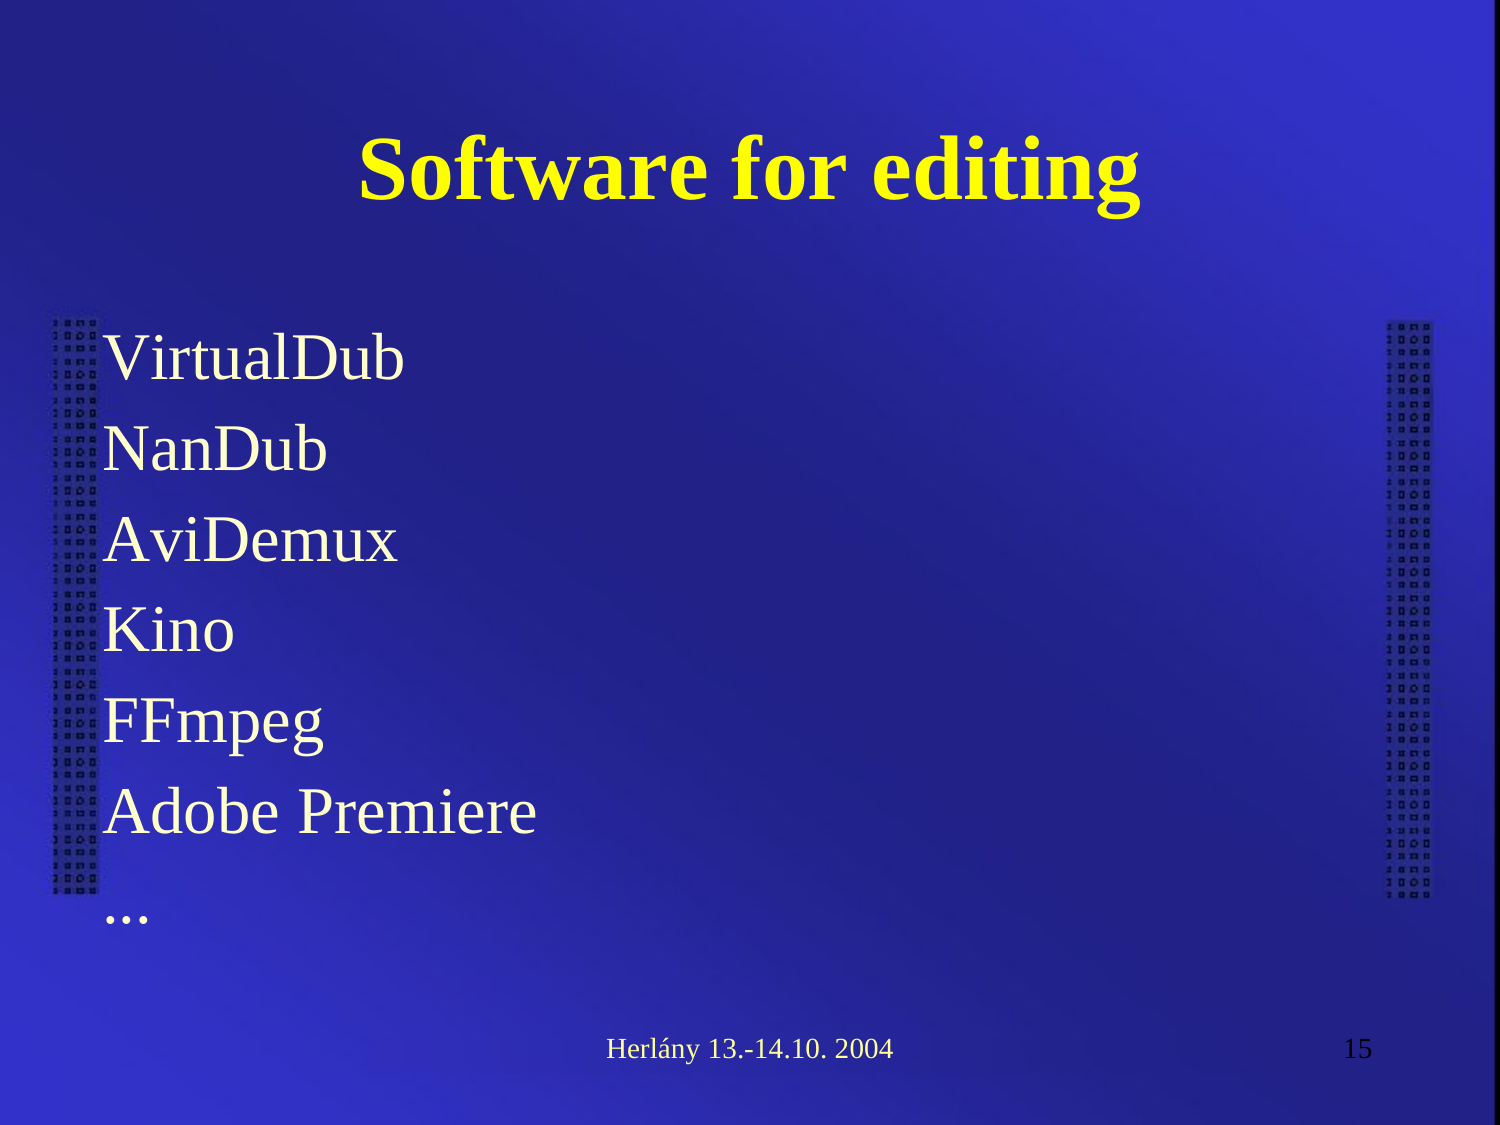

# Software for editing
VirtualDub
NanDub
AviDemux
Kino
FFmpeg
Adobe Premiere
...
Herlány 13.-14.10. 2004